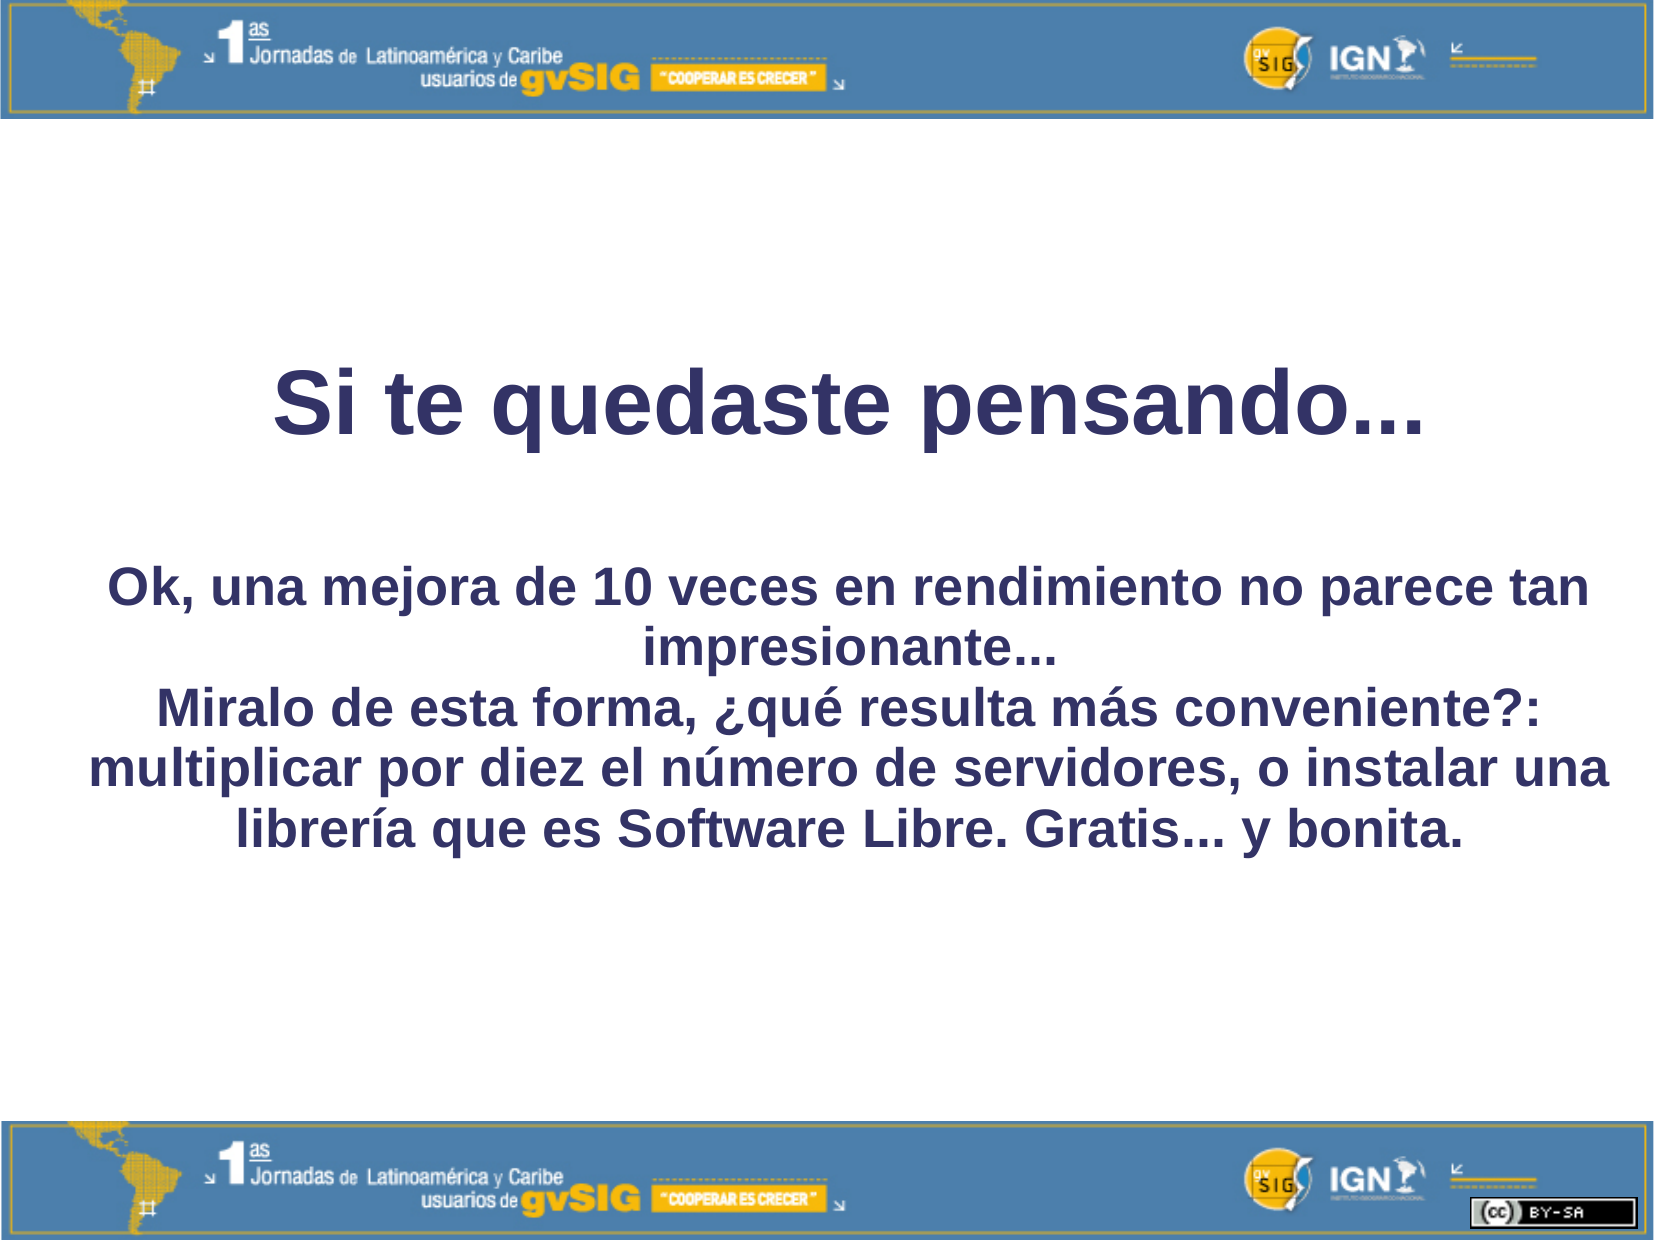

Si te quedaste pensando...
Ok, una mejora de 10 veces en rendimiento no parece tan impresionante...
Miralo de esta forma, ¿qué resulta más conveniente?: multiplicar por diez el número de servidores, o instalar una librería que es Software Libre. Gratis... y bonita.